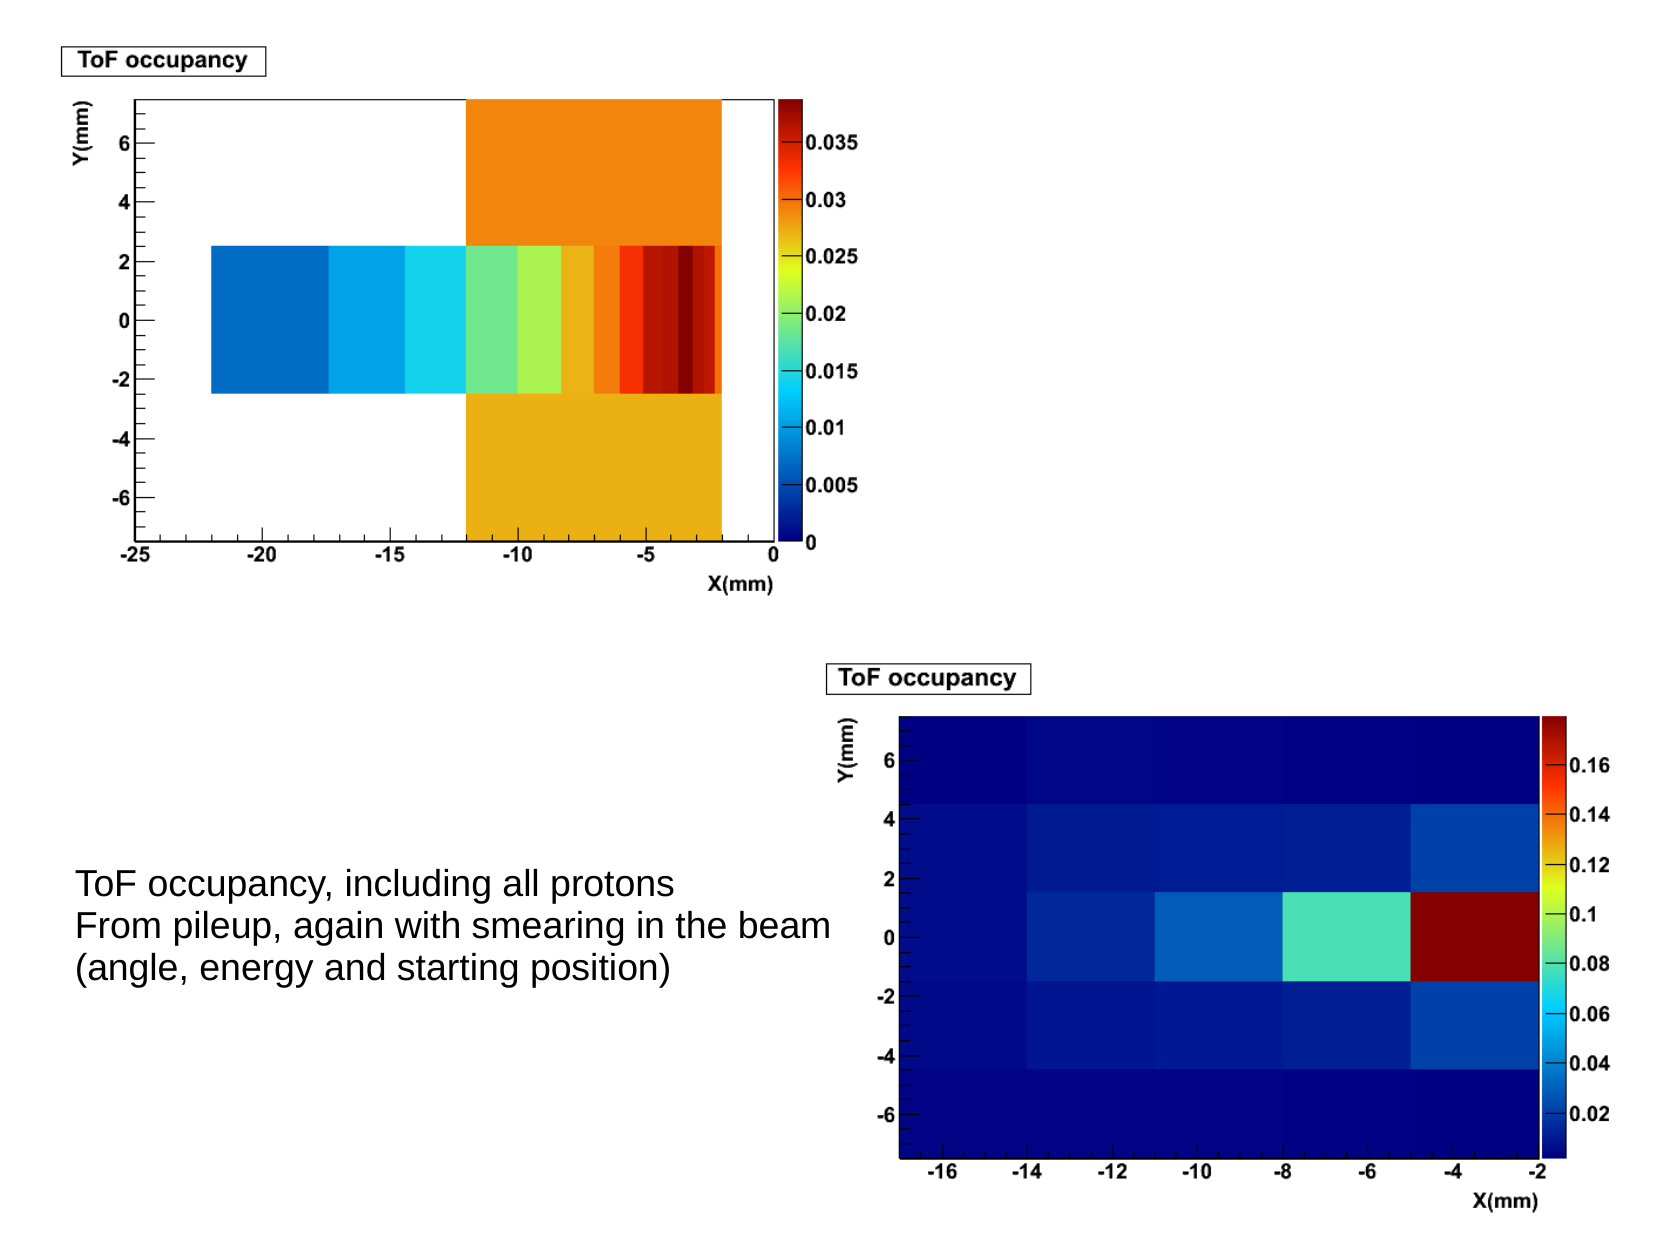

ToF occupancy, including all protons
From pileup, again with smearing in the beam
(angle, energy and starting position)